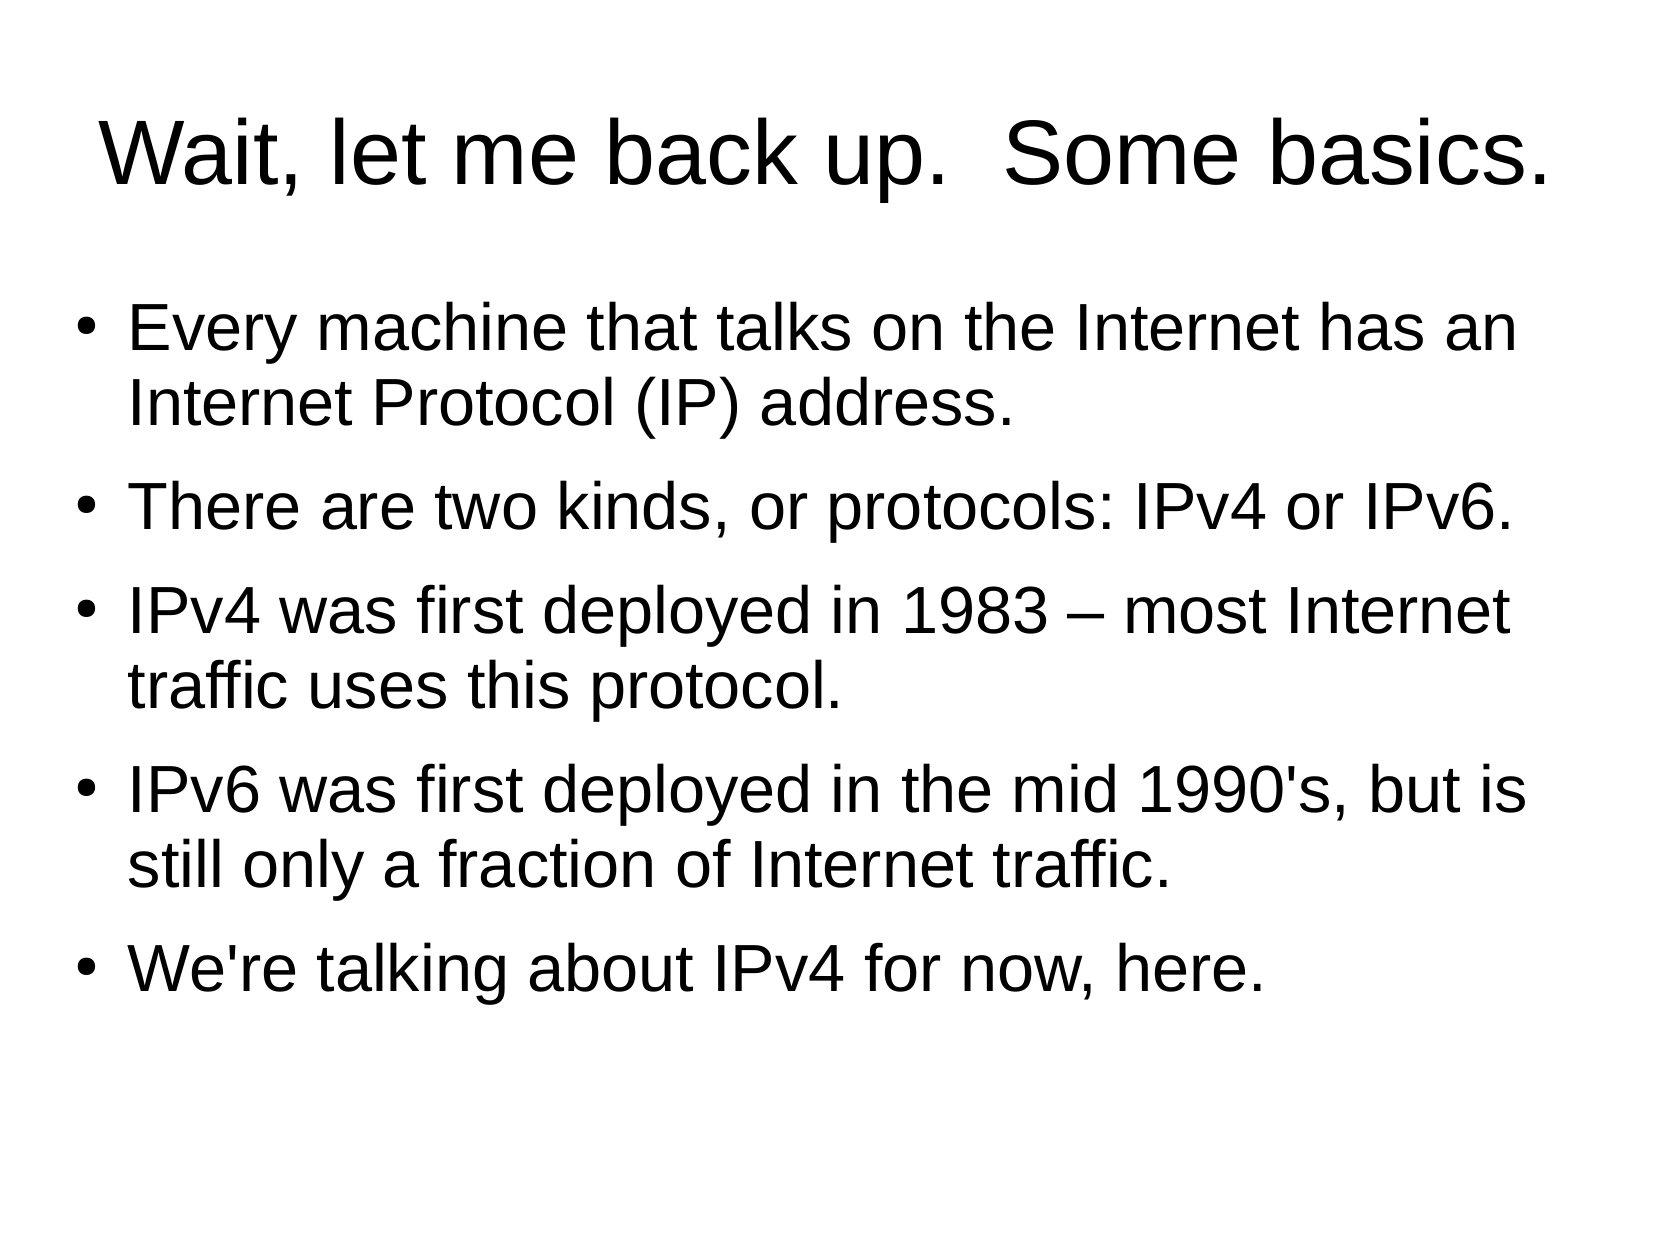

# Wait, let me back up. Some basics.
Every machine that talks on the Internet has an Internet Protocol (IP) address.
There are two kinds, or protocols: IPv4 or IPv6.
IPv4 was first deployed in 1983 – most Internet traffic uses this protocol.
IPv6 was first deployed in the mid 1990's, but is still only a fraction of Internet traffic.
We're talking about IPv4 for now, here.